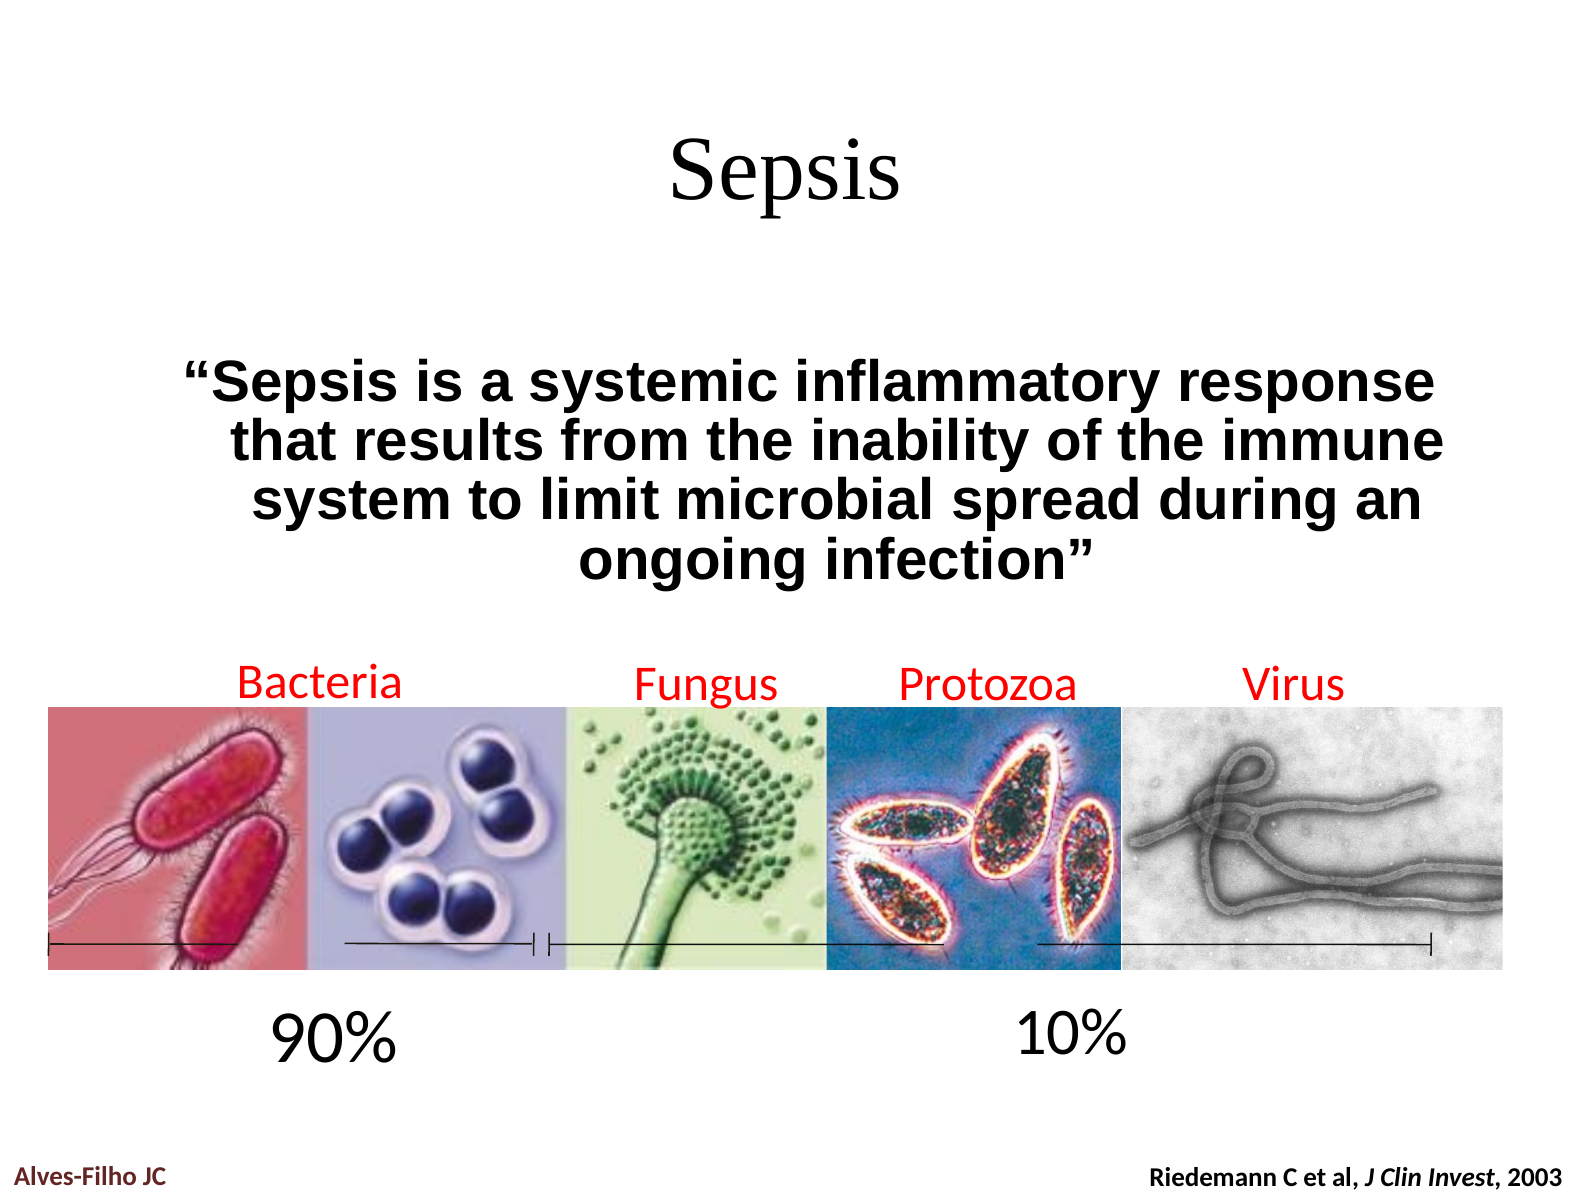

# Sepsis
“Sepsis is a systemic inflammatory response that results from the inability of the immune system to limit microbial spread during an ongoing infection”
Bacteria
Fungus
Protozoa
Virus
90%
10%
Alves-Filho JC
Riedemann C et al, J Clin Invest, 2003